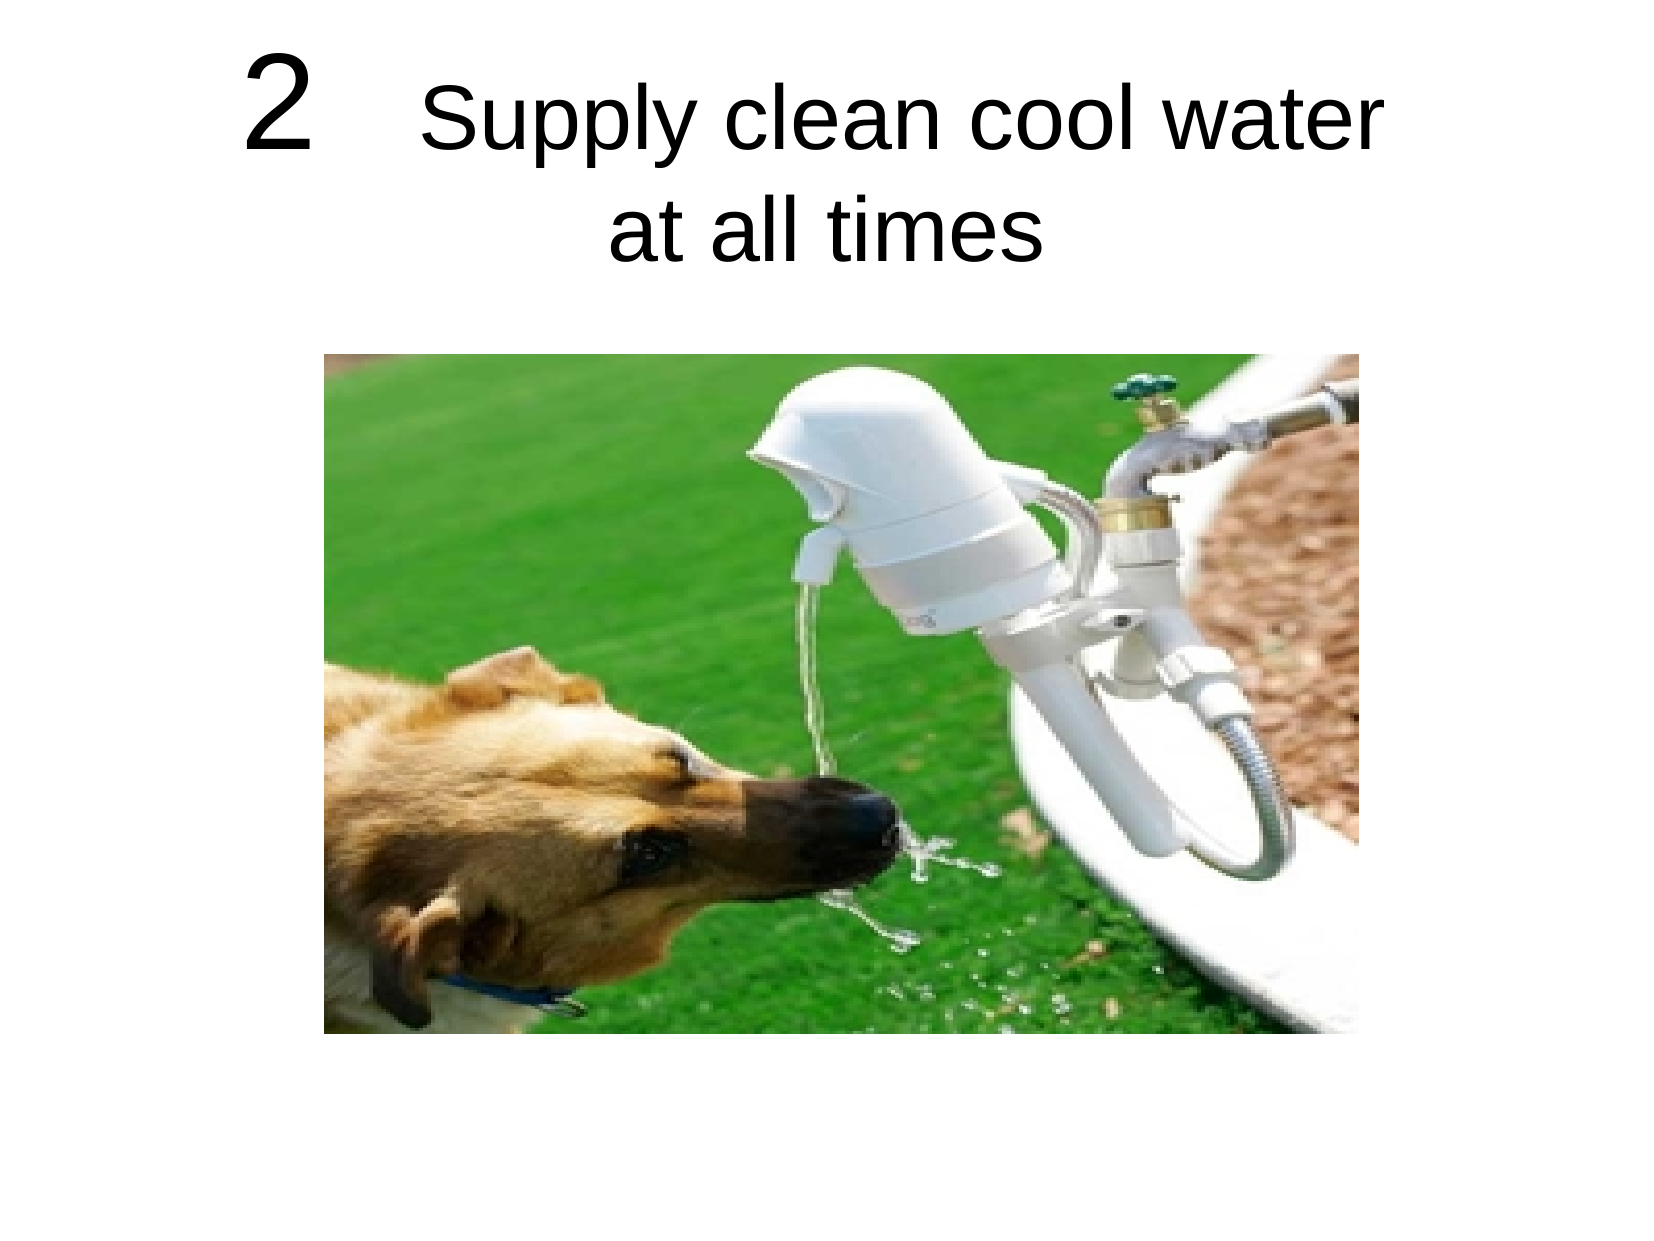

# 2 Supply clean cool water at all times